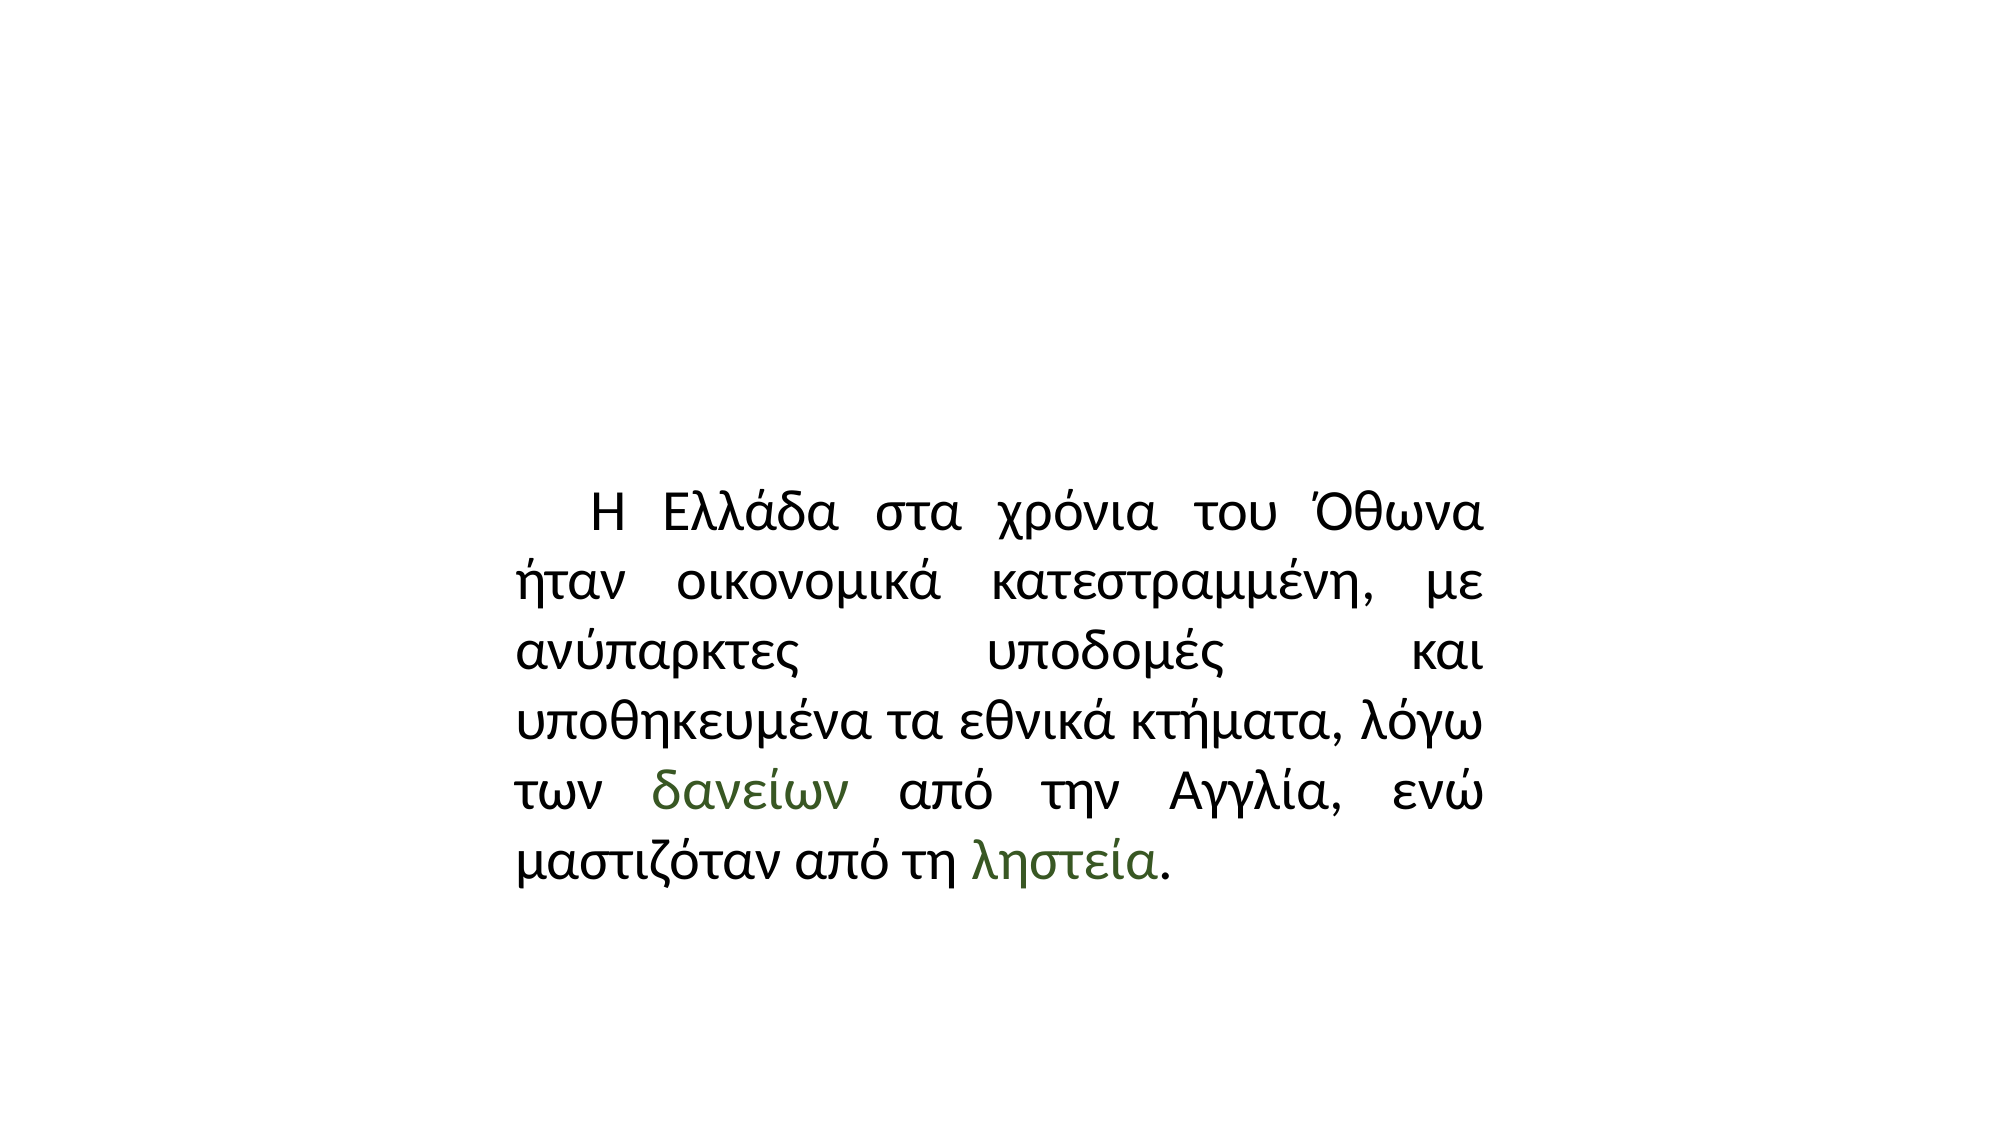

Η Ελλάδα στα χρόνια του Όθωνα ήταν οικονομικά κατεστραμμένη, με ανύπαρκτες υποδομές και υποθηκευμένα τα εθνικά κτήματα, λόγω των δανείων από την Αγγλία, ενώ μαστιζόταν από τη ληστεία.